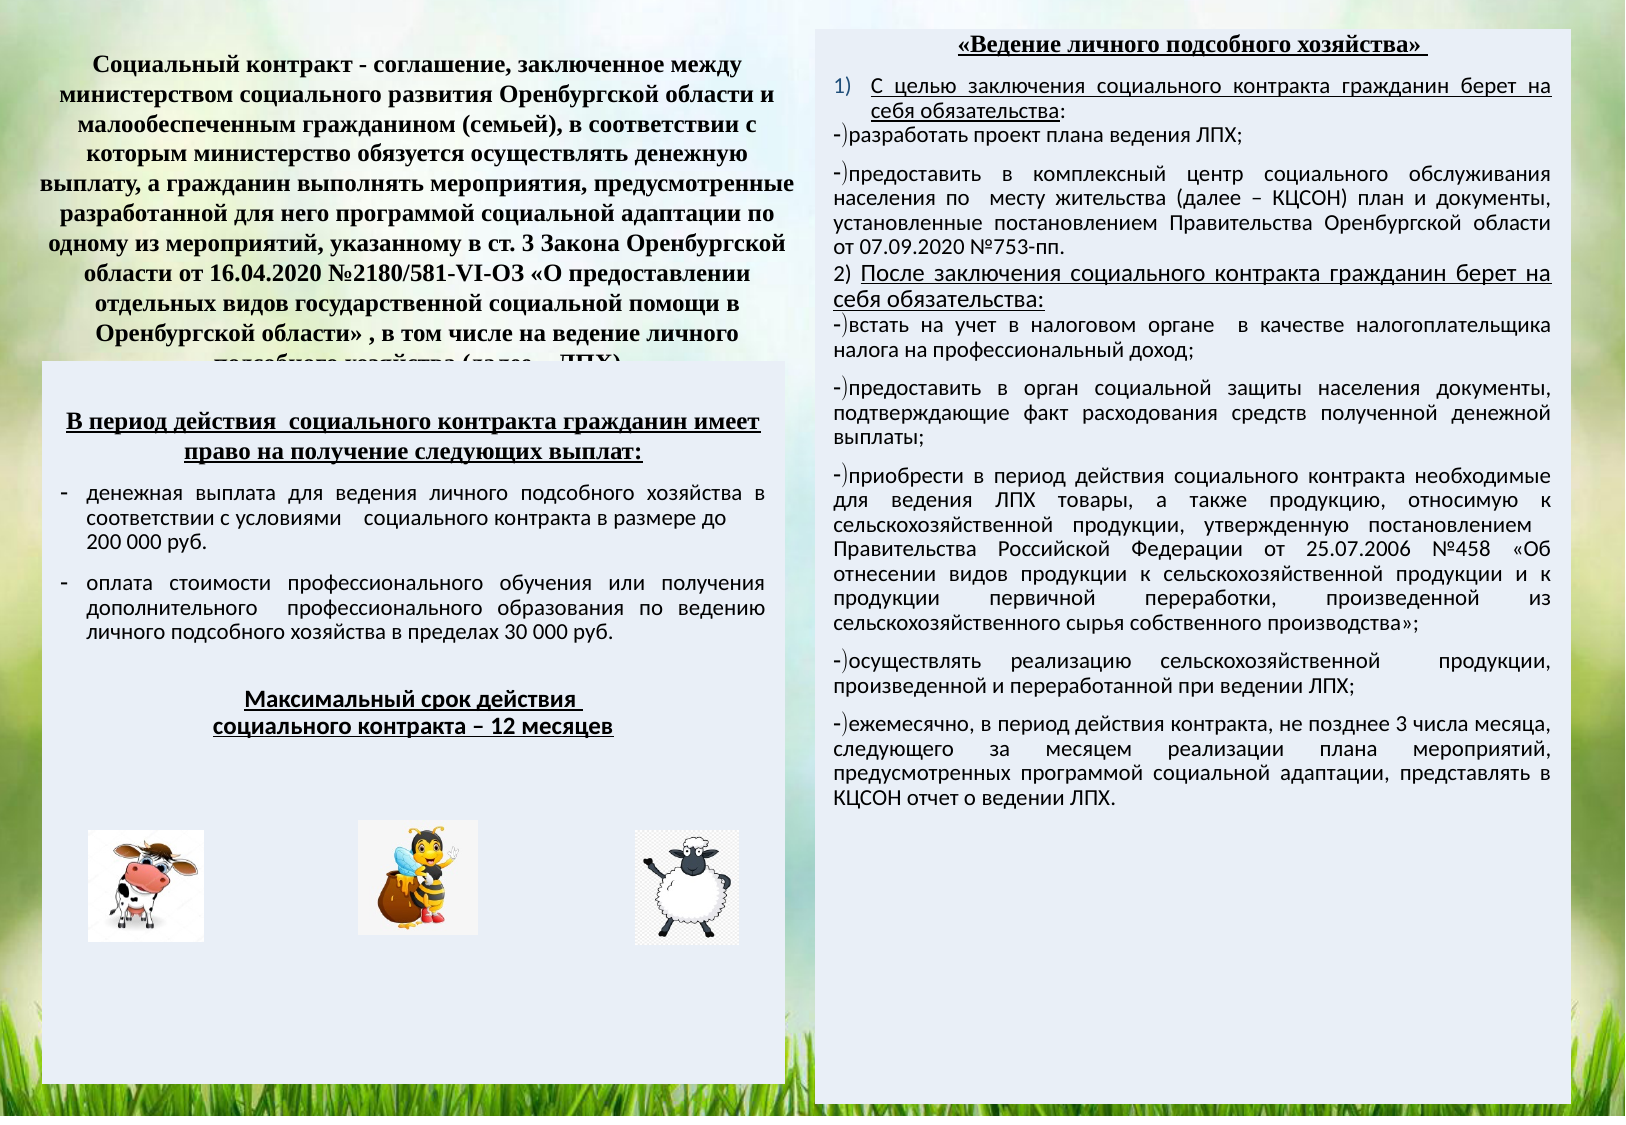

| «Ведение личного подсобного хозяйства» С целью заключения социального контракта гражданин берет на себя обязательства: разработать проект плана ведения ЛПХ; предоставить в комплексный центр социального обслуживания населения по месту жительства (далее – КЦСОН) план и документы, установленные постановлением Правительства Оренбургской области от 07.09.2020 №753-пп. 2) После заключения социального контракта гражданин берет на себя обязательства: встать на учет в налоговом органе в качестве налогоплательщика налога на профессиональный доход; предоставить в орган социальной защиты населения документы, подтверждающие факт расходования средств полученной денежной выплаты; приобрести в период действия социального контракта необходимые для ведения ЛПХ товары, а также продукцию, относимую к сельскохозяйственной продукции, утвержденную постановлением Правительства Российской Федерации от 25.07.2006 №458 «Об отнесении видов продукции к сельскохозяйственной продукции и к продукции первичной переработки, произведенной из сельскохозяйственного сырья собственного производства»; осуществлять реализацию сельскохозяйственной продукции, произведенной и переработанной при ведении ЛПХ; ежемесячно, в период действия контракта, не позднее 3 числа месяца, следующего за месяцем реализации плана мероприятий, предусмотренных программой социальной адаптации, представлять в КЦСОН отчет о ведении ЛПХ. |
| --- |
Социальный контракт - соглашение, заключенное между министерством социального развития Оренбургской области и малообеспеченным гражданином (семьей), в соответствии с которым министерство обязуется осуществлять денежную выплату, а гражданин выполнять мероприятия, предусмотренные разработанной для него программой социальной адаптации по одному из мероприятий, указанному в ст. 3 Закона Оренбургской области от 16.04.2020 №2180/581-VI-ОЗ «О предоставлении отдельных видов государственной социальной помощи в Оренбургской области» , в том числе на ведение личного подсобного хозяйства (далее – ЛПХ)
| В период действия социального контракта гражданин имеет право на получение следующих выплат: денежная выплата для ведения личного подсобного хозяйства в соответствии с условиями социального контракта в размере до 200 000 руб. оплата стоимости профессионального обучения или получения дополнительного профессионального образования по ведению личного подсобного хозяйства в пределах 30 000 руб. Максимальный срок действия социального контракта – 12 месяцев |
| --- |